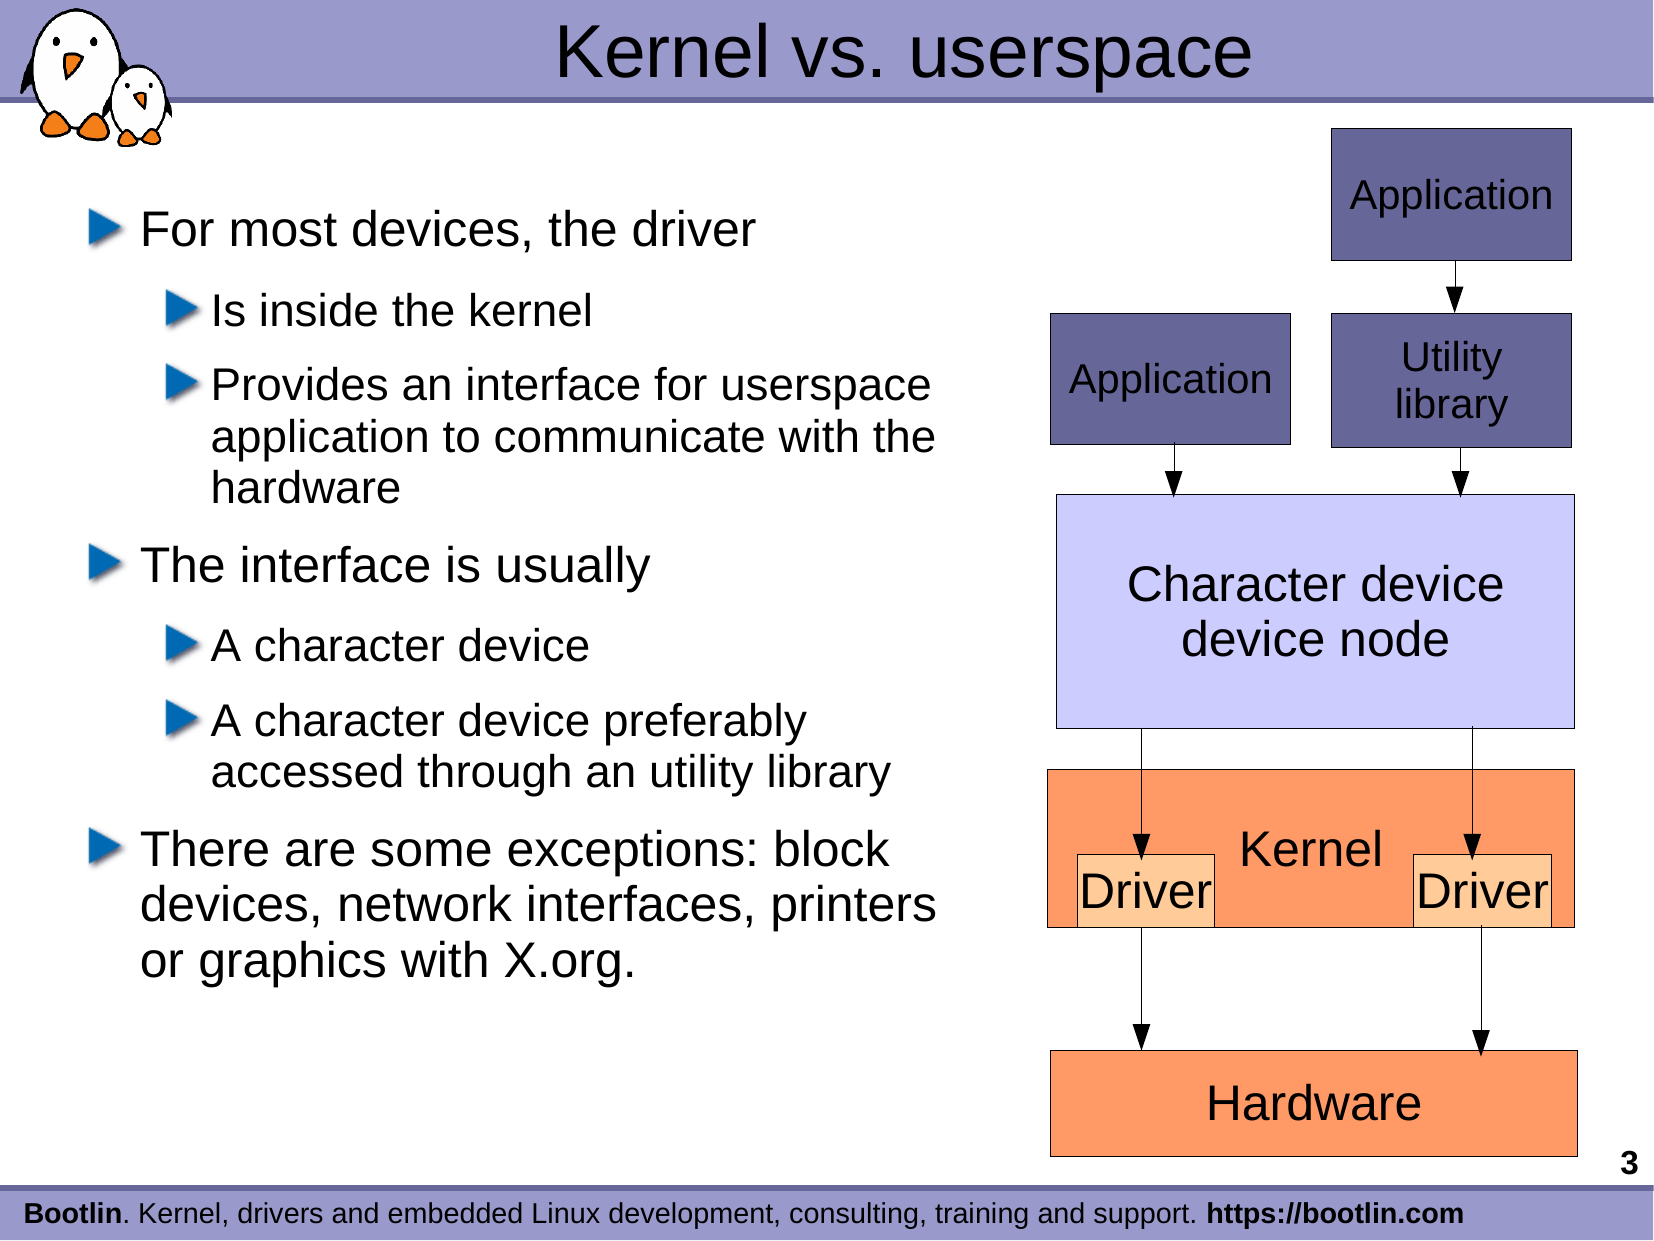

# Kernel vs. userspace
Application
For most devices, the driver
Is inside the kernel
Provides an interface for userspace application to communicate with the hardware
The interface is usually
A character device
A character device preferably accessed through an utility library
There are some exceptions: block devices, network interfaces, printers or graphics with X.org.
Application
Utility
library
Character device
device node
Kernel
Driver
Driver
Hardware